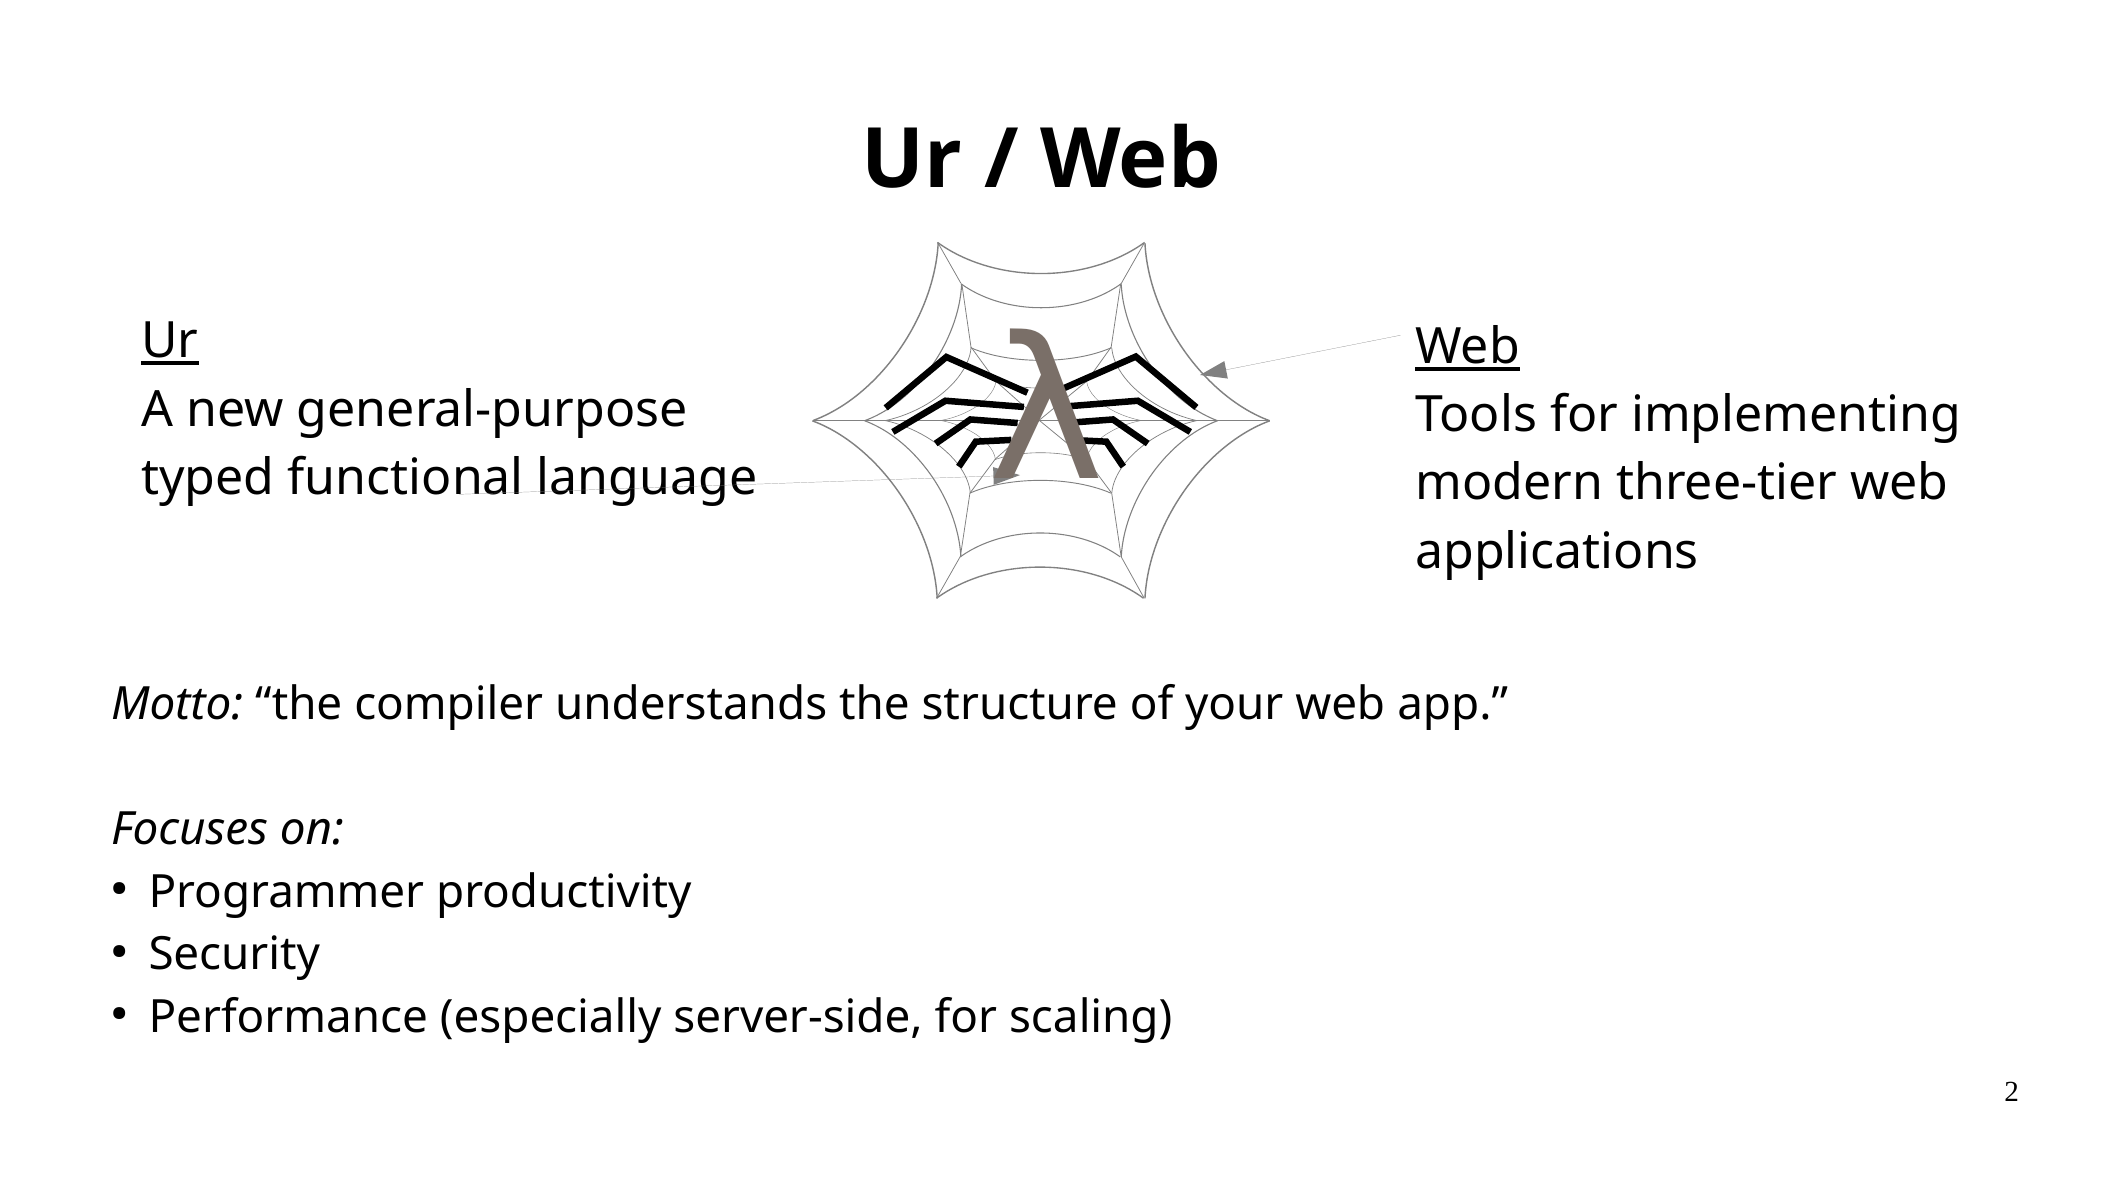

Ur / Web
Ur
A new general-purpose typed functional language
Web
Tools for implementing modern three-tier web applications
Motto: “the compiler understands the structure of your web app.”
Focuses on:
Programmer productivity
Security
Performance (especially server-side, for scaling)
2